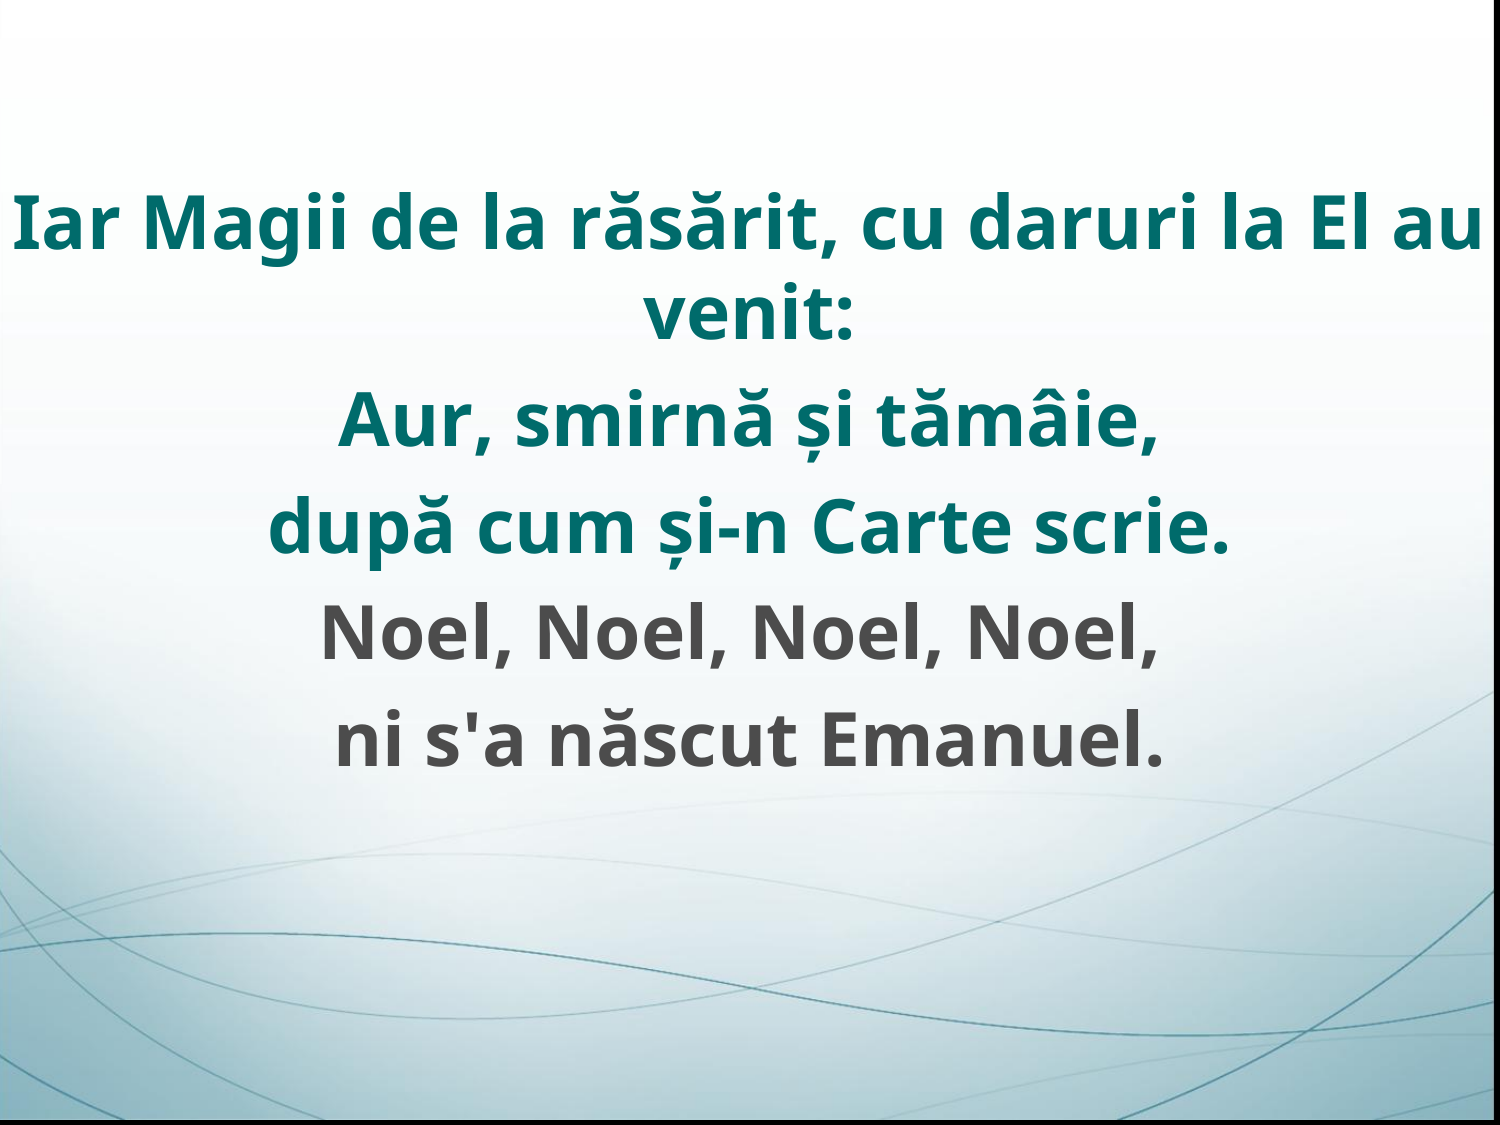

# Iar Magii de la răsărit, cu daruri la El au venit:
Aur, smirnă şi tămâie,
după cum şi-n Carte scrie.
Noel, Noel, Noel, Noel,
ni s'a născut Emanuel.